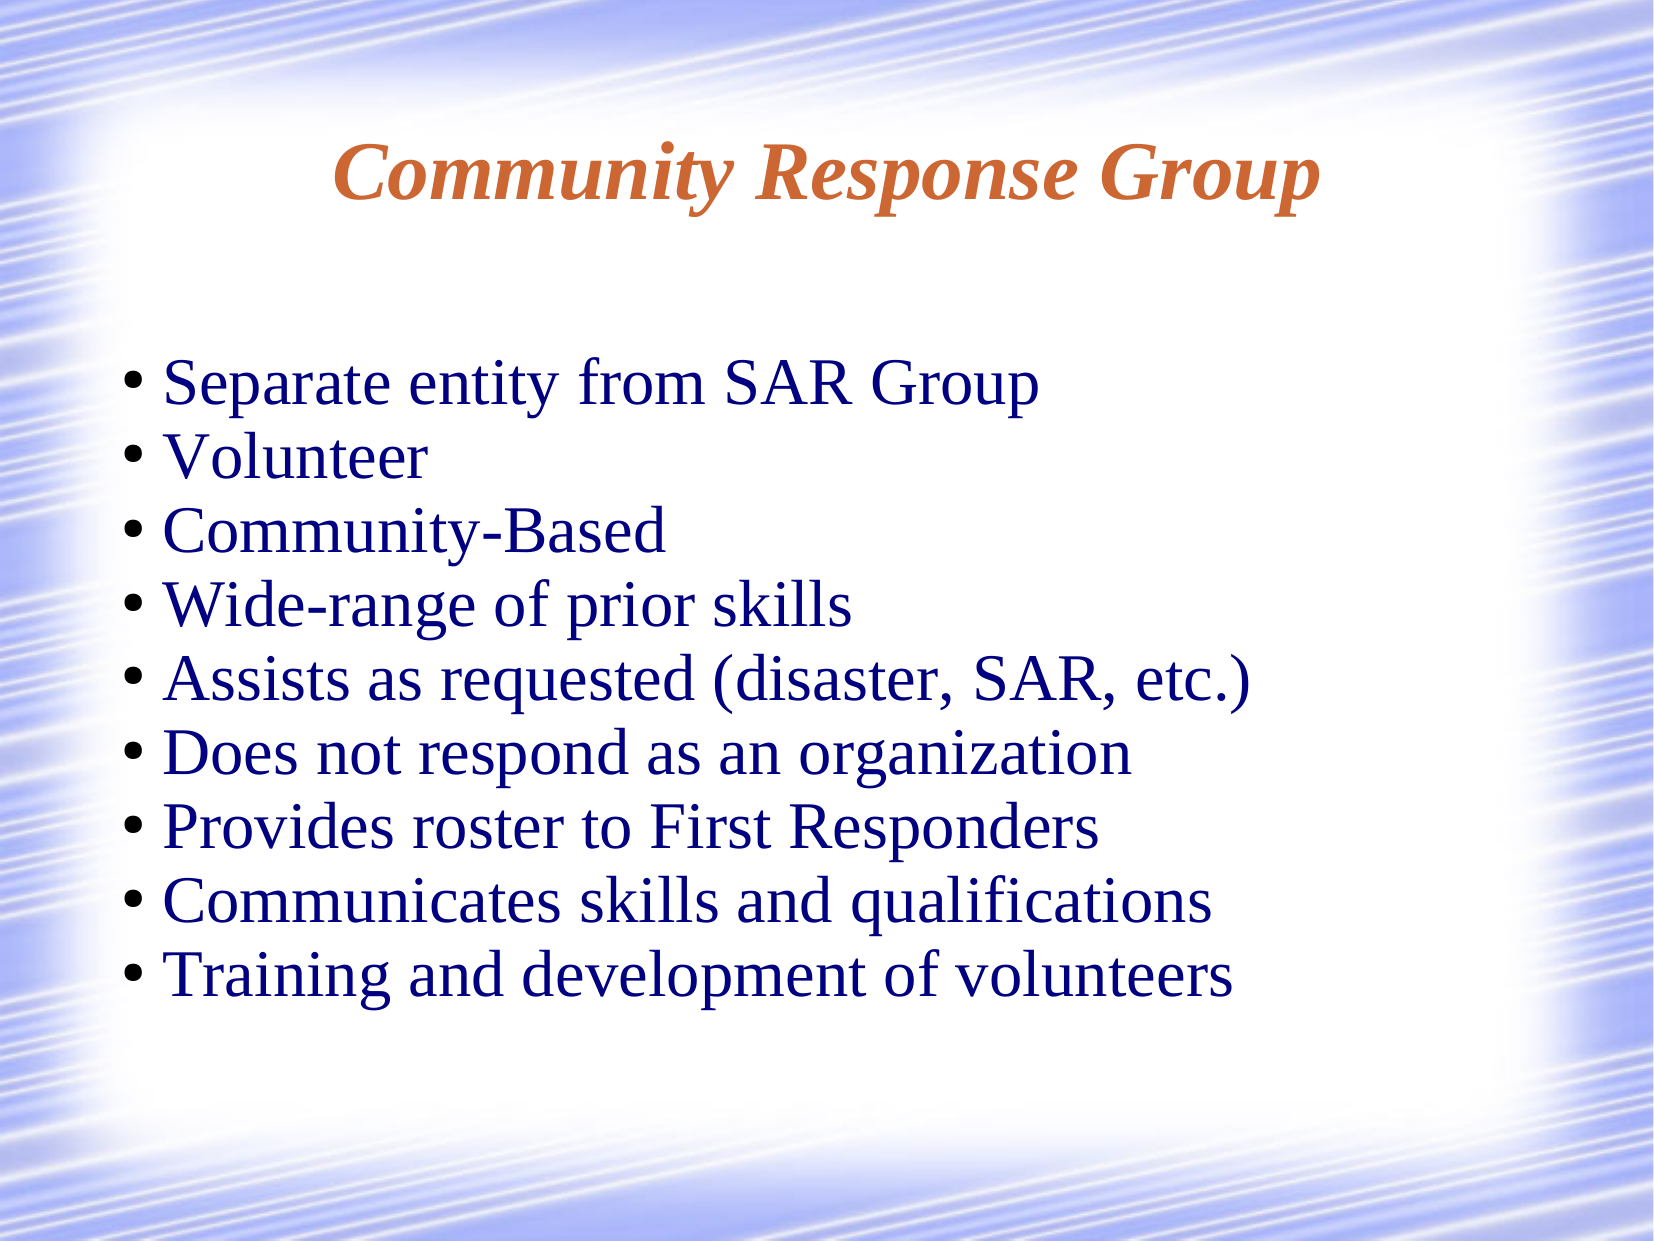

# Community Response Group
 Separate entity from SAR Group
 Volunteer
 Community-Based
 Wide-range of prior skills
 Assists as requested (disaster, SAR, etc.)
 Does not respond as an organization
 Provides roster to First Responders
 Communicates skills and qualifications
 Training and development of volunteers